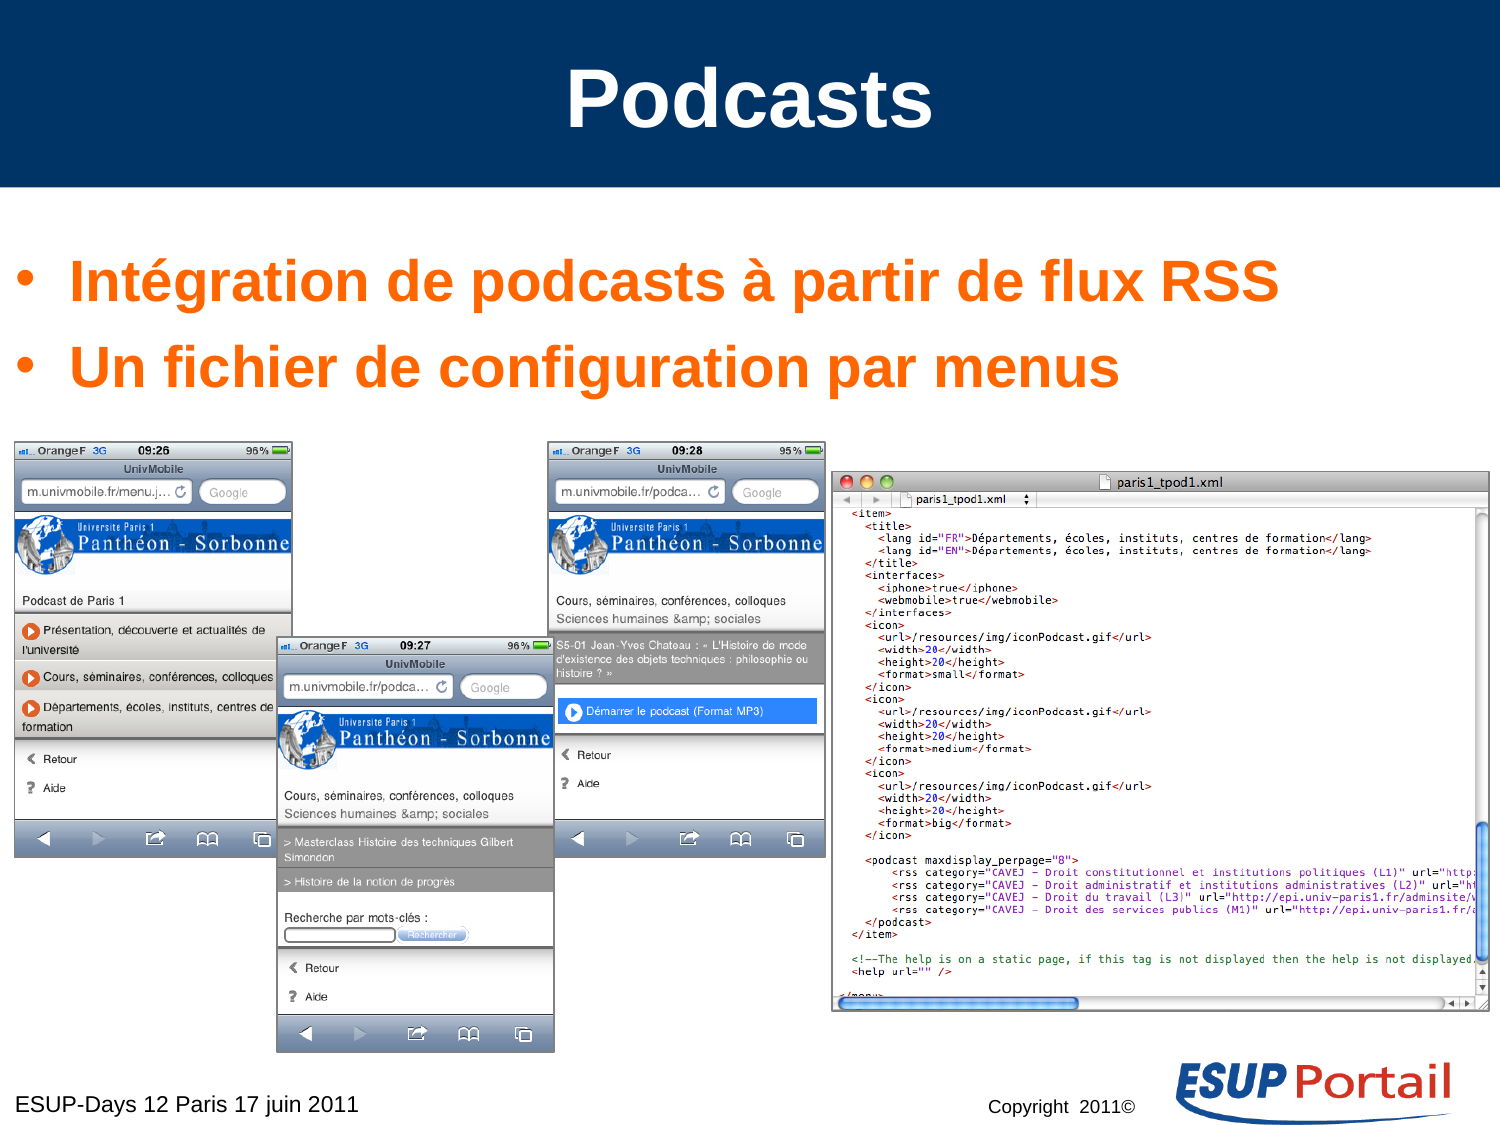

Podcasts
Intégration de podcasts à partir de flux RSS
Un fichier de configuration par menus
ESUP-Days 12 Paris 17 juin 2011